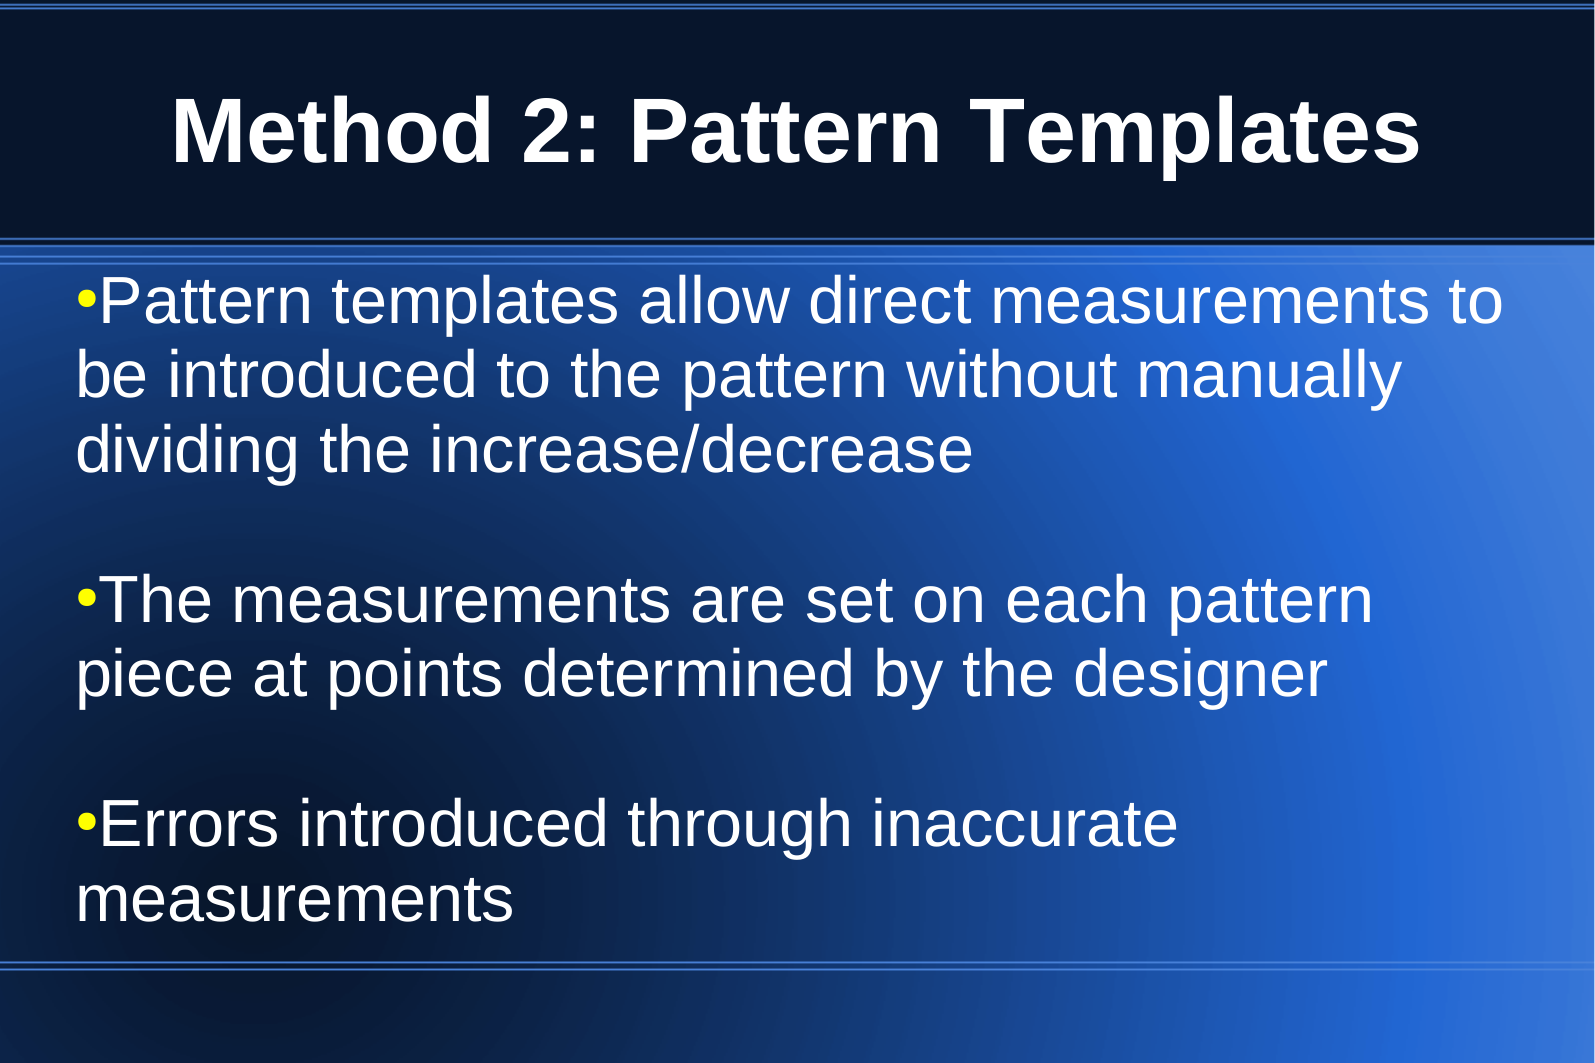

Method 2: Pattern Templates
# Pattern templates allow direct measurements to be introduced to the pattern without manually dividing the increase/decrease
The measurements are set on each pattern piece at points determined by the designer
Errors introduced through inaccurate measurements